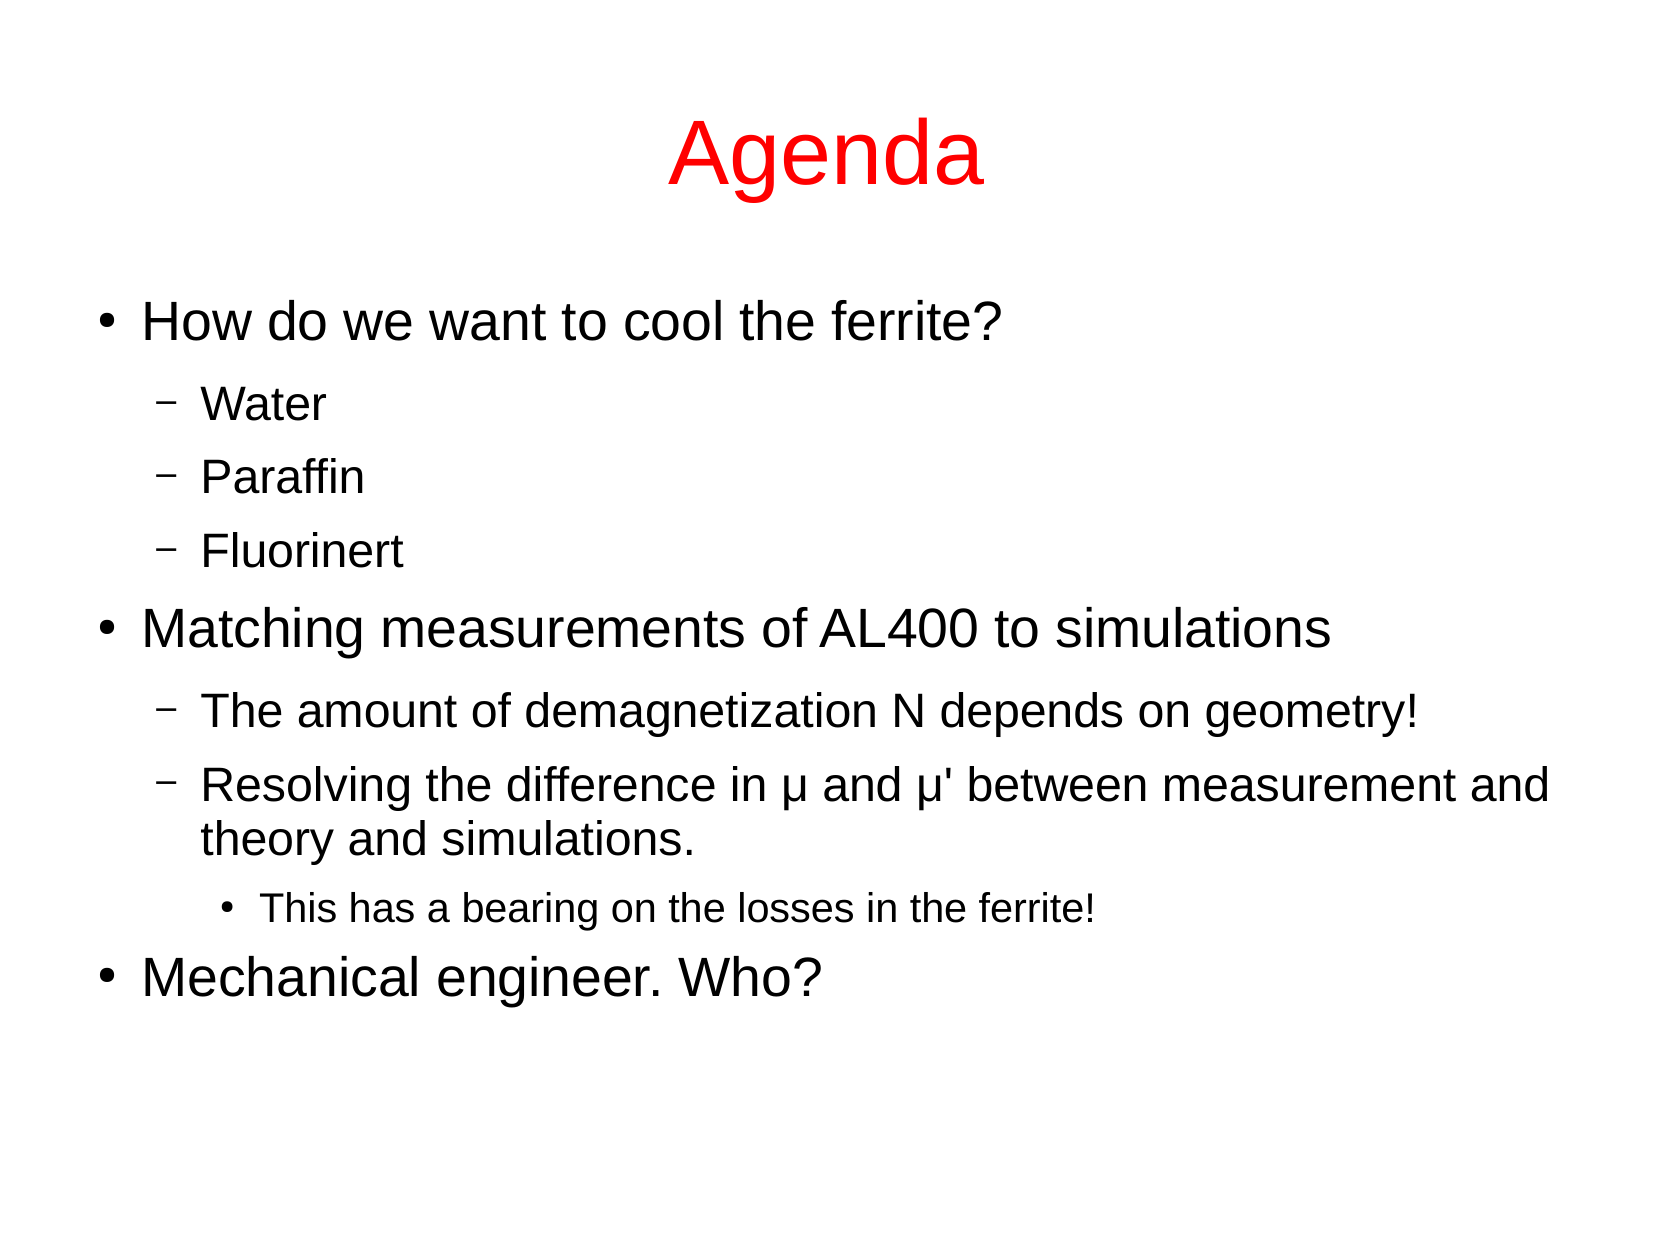

# Agenda
How do we want to cool the ferrite?
Water
Paraffin
Fluorinert
Matching measurements of AL400 to simulations
The amount of demagnetization N depends on geometry!
Resolving the difference in μ and μ' between measurement and theory and simulations.
This has a bearing on the losses in the ferrite!
Mechanical engineer. Who?